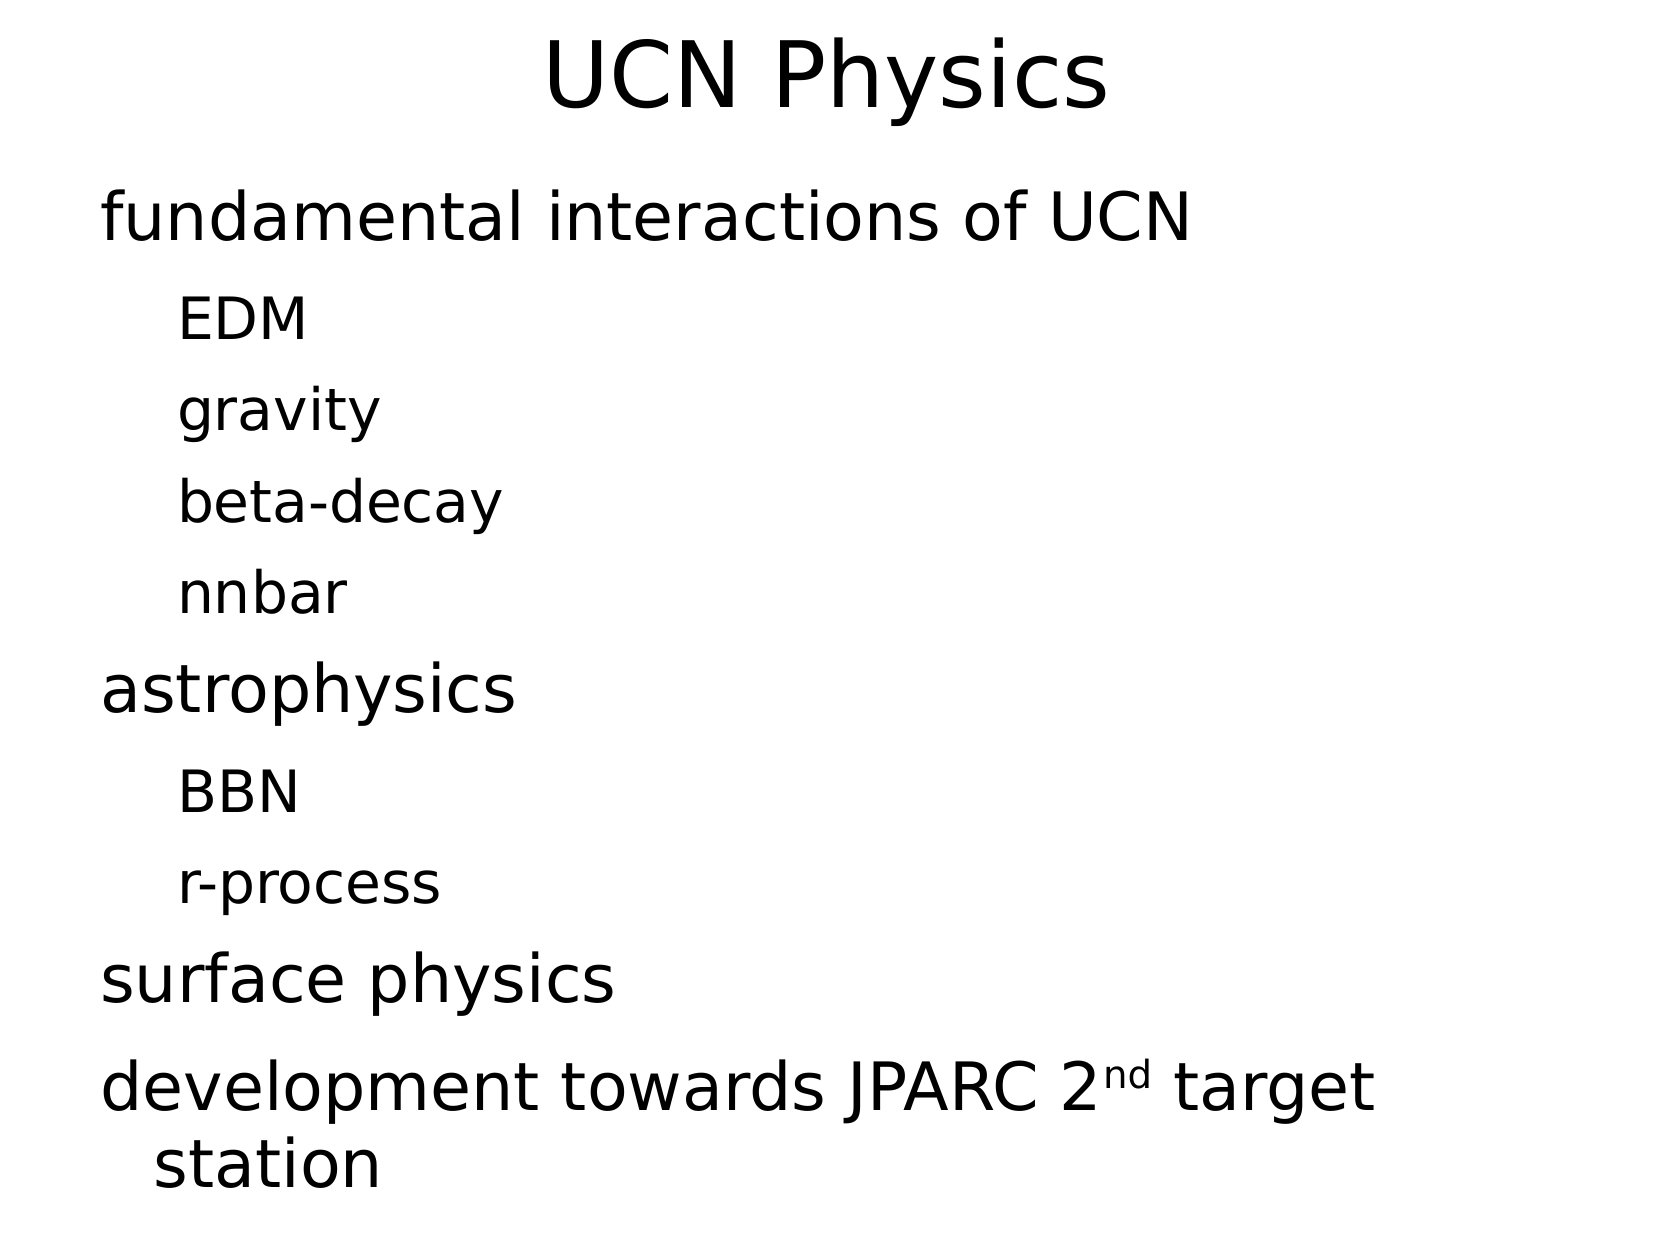

# UCN Physics
fundamental interactions of UCN
EDM
gravity
beta-decay
nnbar
astrophysics
BBN
r-process
surface physics
development towards JPARC 2nd target station